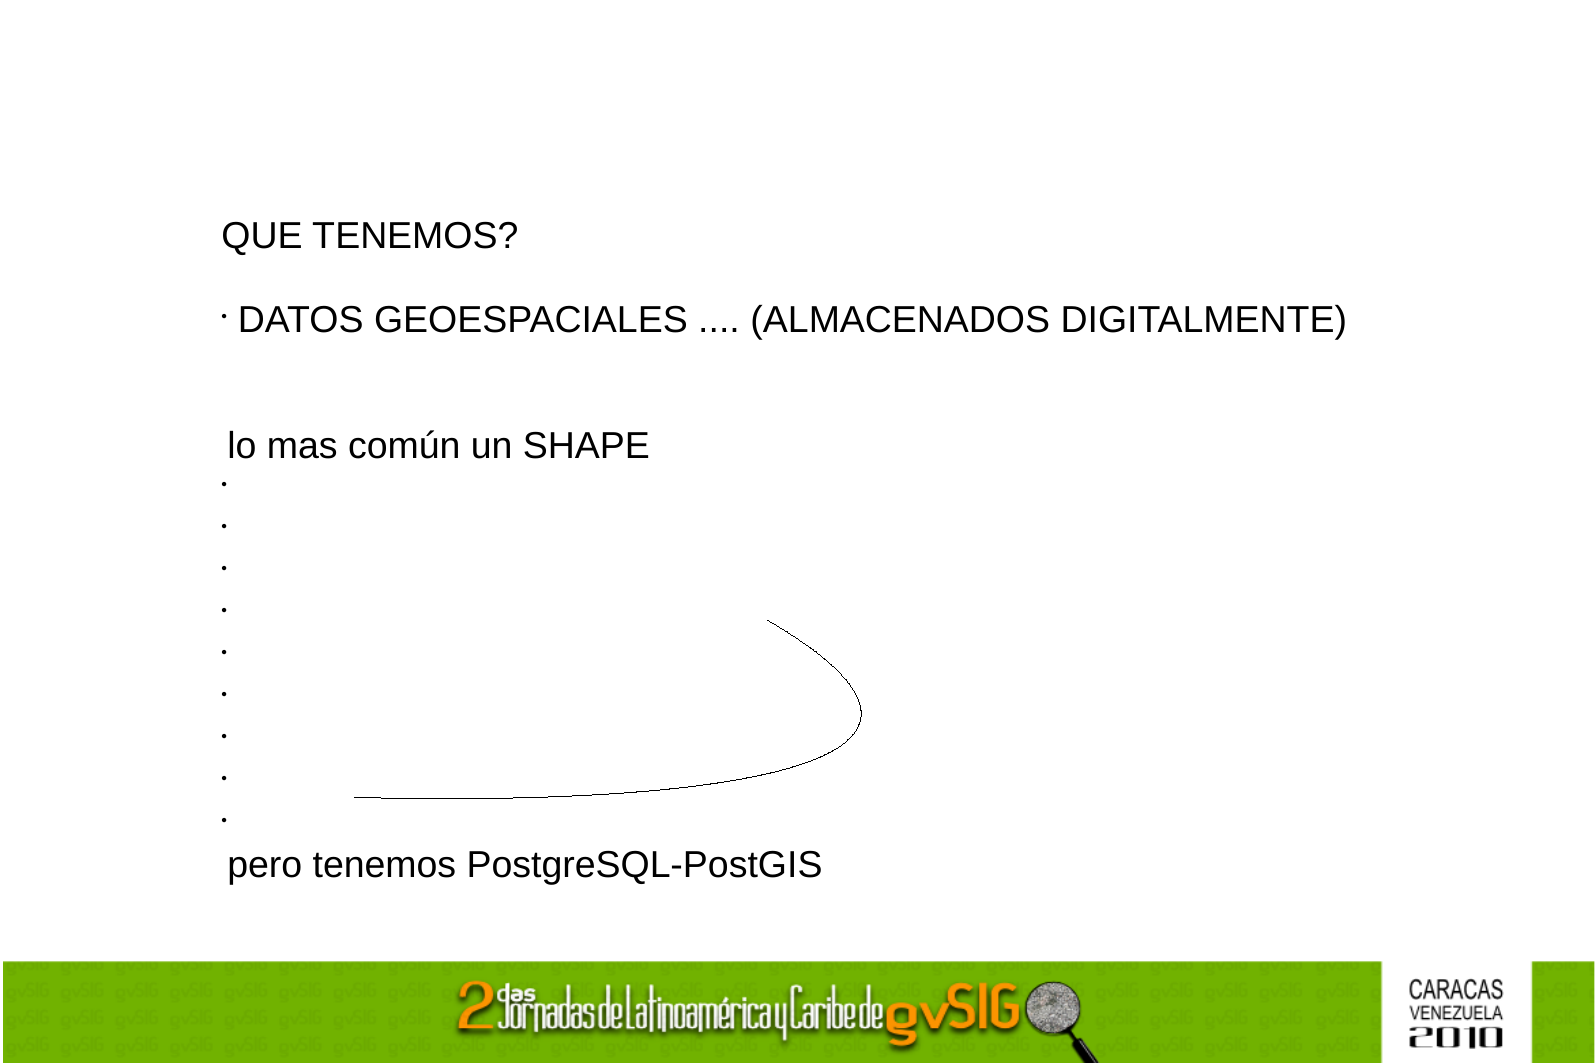

QUE TENEMOS?
 DATOS GEOESPACIALES .... (ALMACENADOS DIGITALMENTE)
lo mas común un SHAPE
pero tenemos PostgreSQL-PostGIS